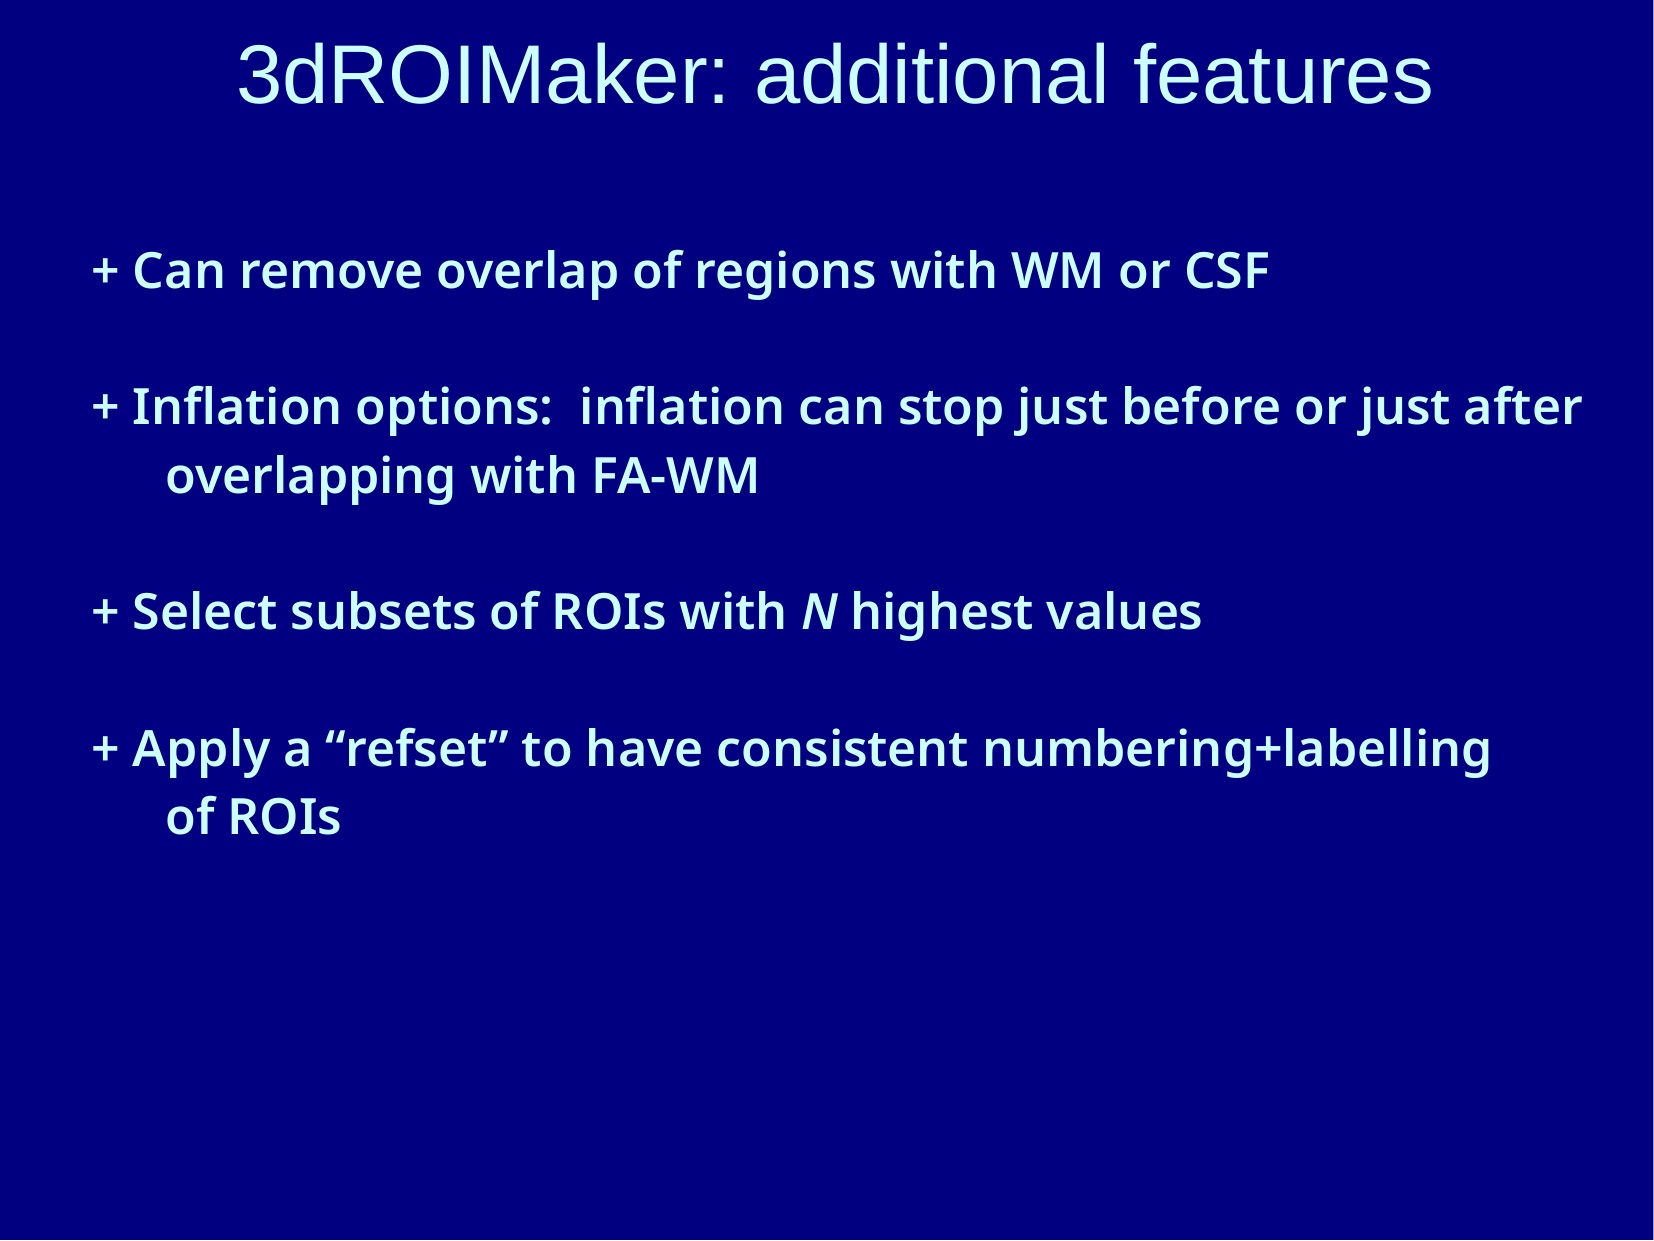

# 3dROIMaker: additional features
+ Can remove overlap of regions with WM or CSF
+ Inflation options: inflation can stop just before or just after
	overlapping with FA-WM
+ Select subsets of ROIs with N highest values
+ Apply a “refset” to have consistent numbering+labelling
	of ROIs